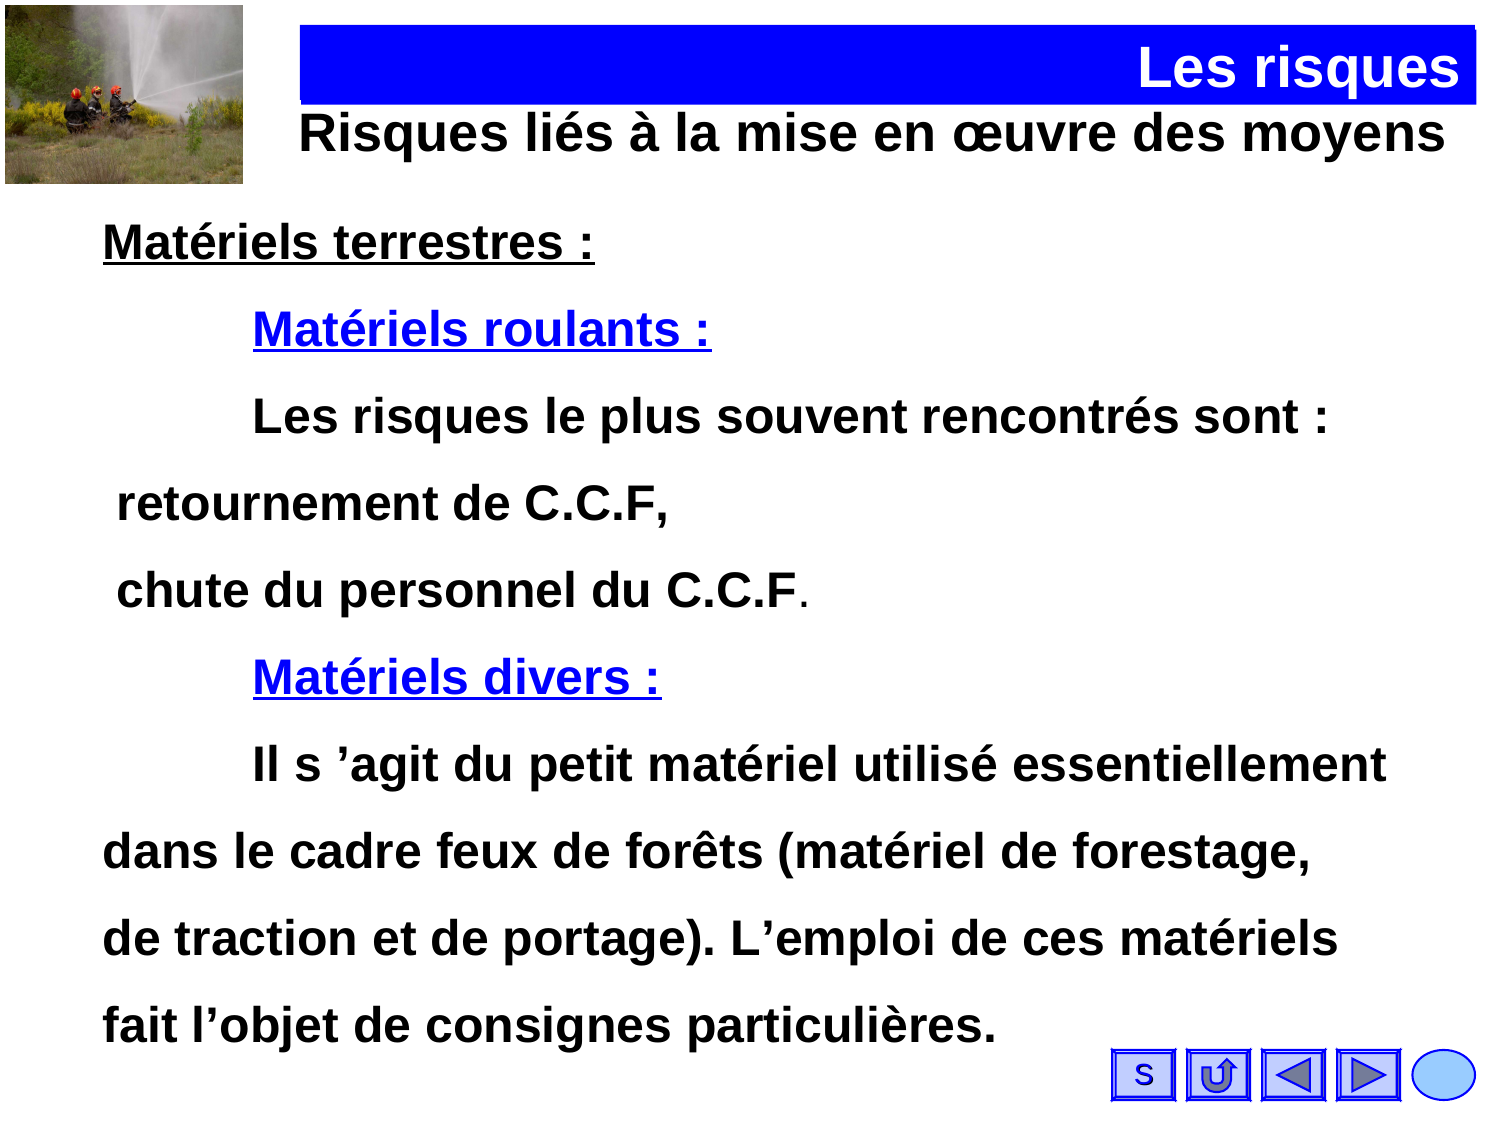

Les risques
Risques liés à la mise en œuvre des moyens
Matériels terrestres :
	Matériels roulants :
	Les risques le plus souvent rencontrés sont :
 retournement de C.C.F,
 chute du personnel du C.C.F.
	Matériels divers :
	Il s ’agit du petit matériel utilisé essentiellement
dans le cadre feux de forêts (matériel de forestage,
de traction et de portage). L’emploi de ces matériels
fait l’objet de consignes particulières.